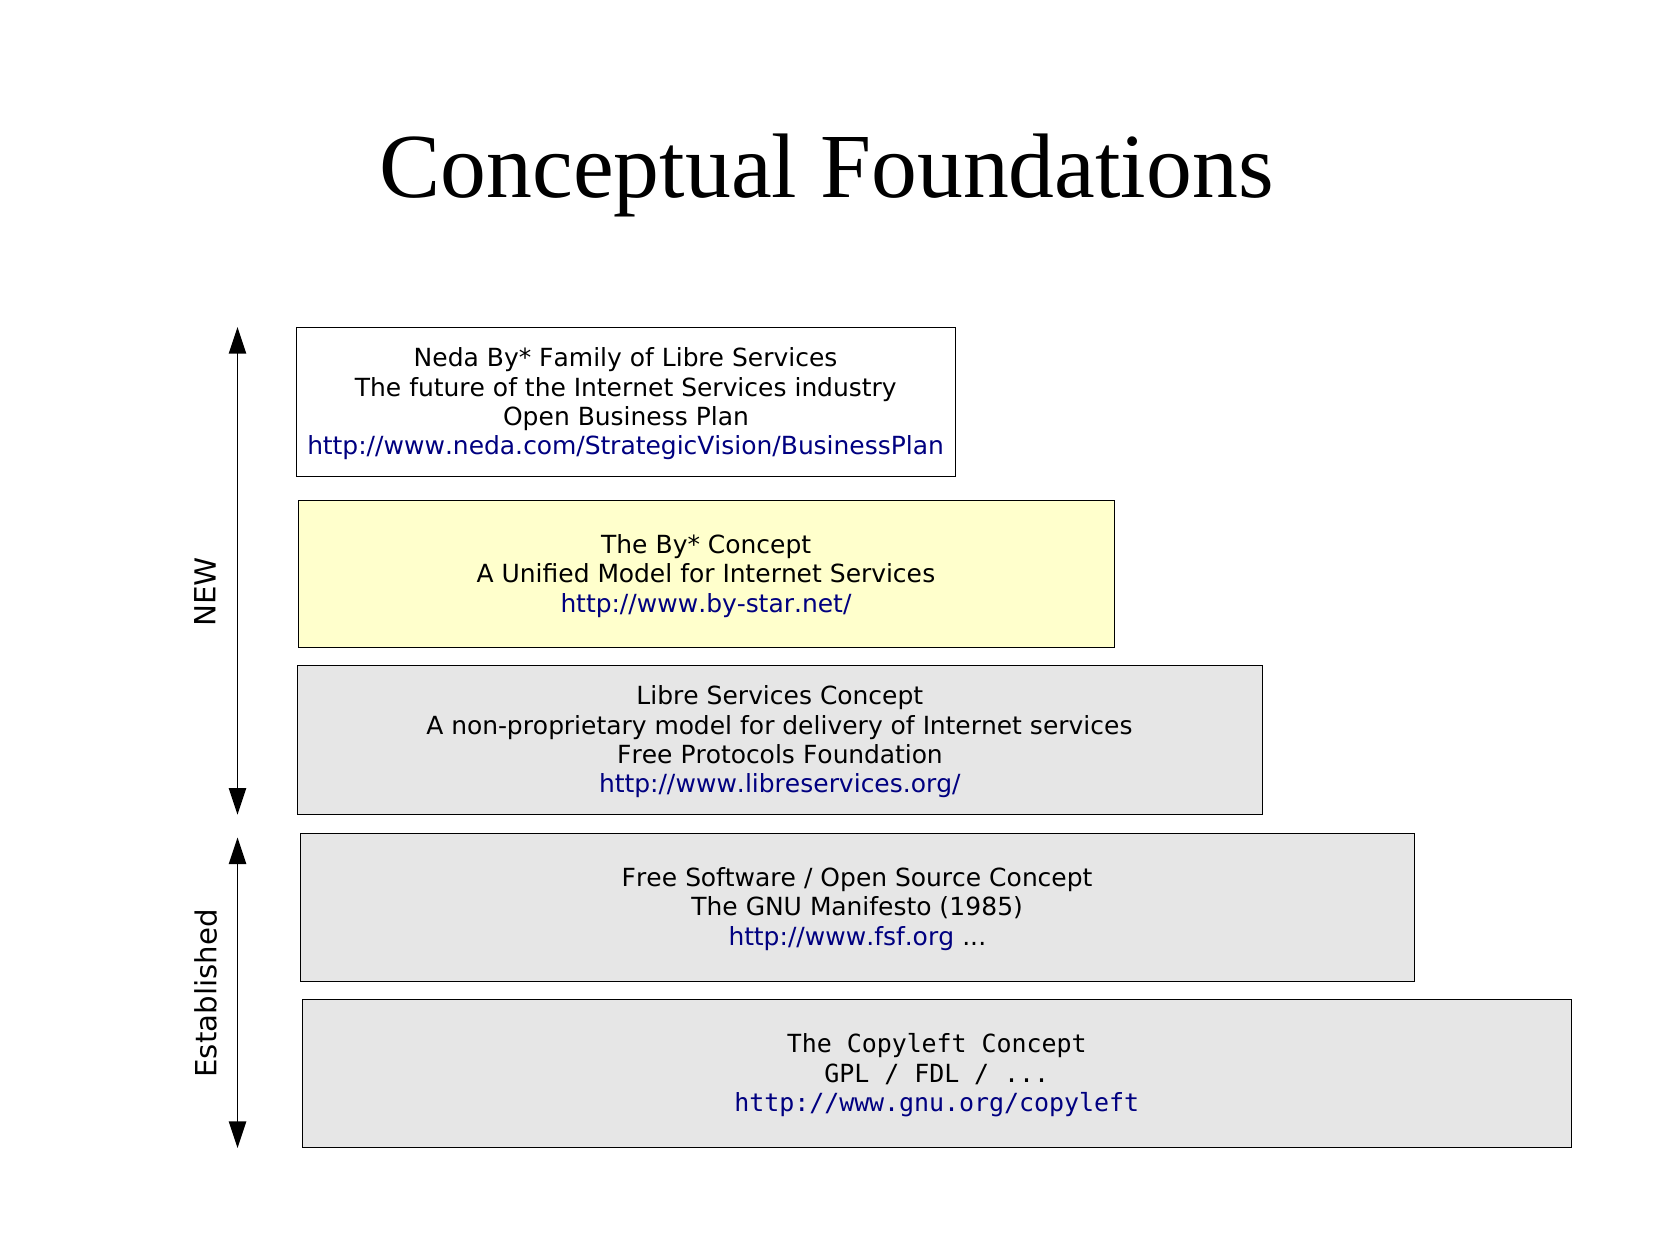

# Conceptual Foundations
Neda By* Family of Libre Services
The future of the Internet Services industry
Open Business Plan
http://www.neda.com/StrategicVision/BusinessPlan
The By* Concept
A Unified Model for Internet Services
http://www.by-star.net/
NEW
Libre Services Concept
A non-proprietary model for delivery of Internet services
Free Protocols Foundation
http://www.libreservices.org/
Free Software / Open Source Concept
The GNU Manifesto (1985)
http://www.fsf.org ...
Established
The Copyleft Concept
GPL / FDL / ...
http://www.gnu.org/copyleft